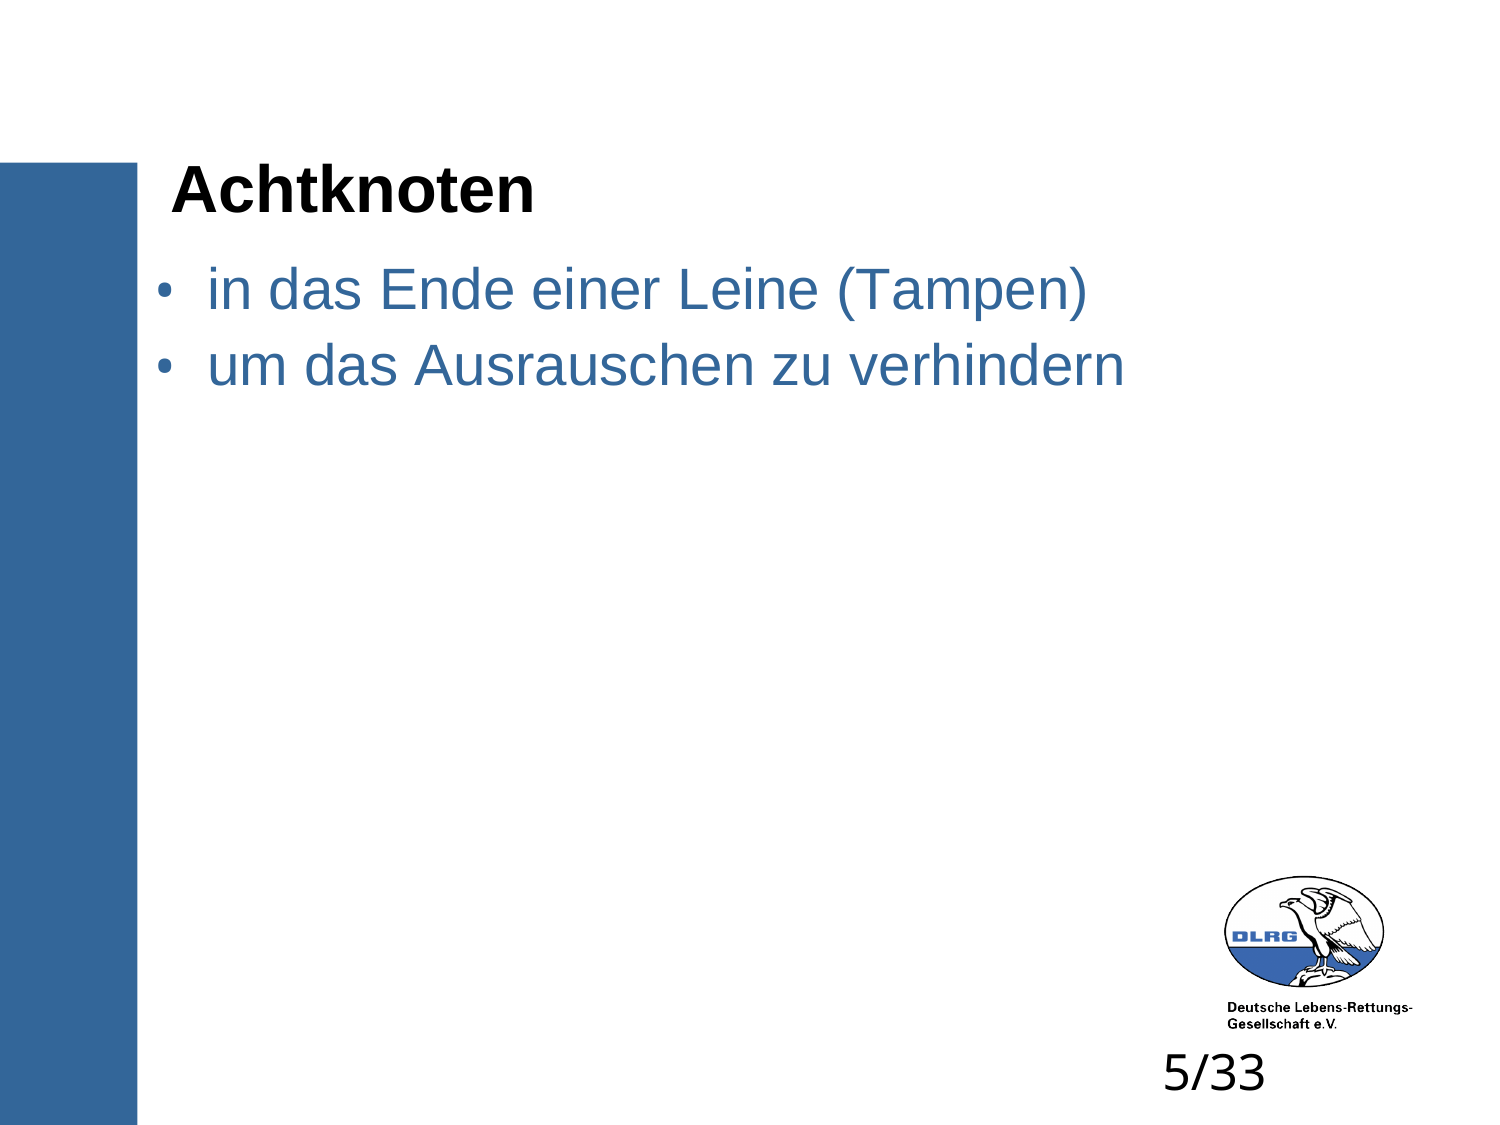

# Achtknoten
in das Ende einer Leine (Tampen)
um das Ausrauschen zu verhindern